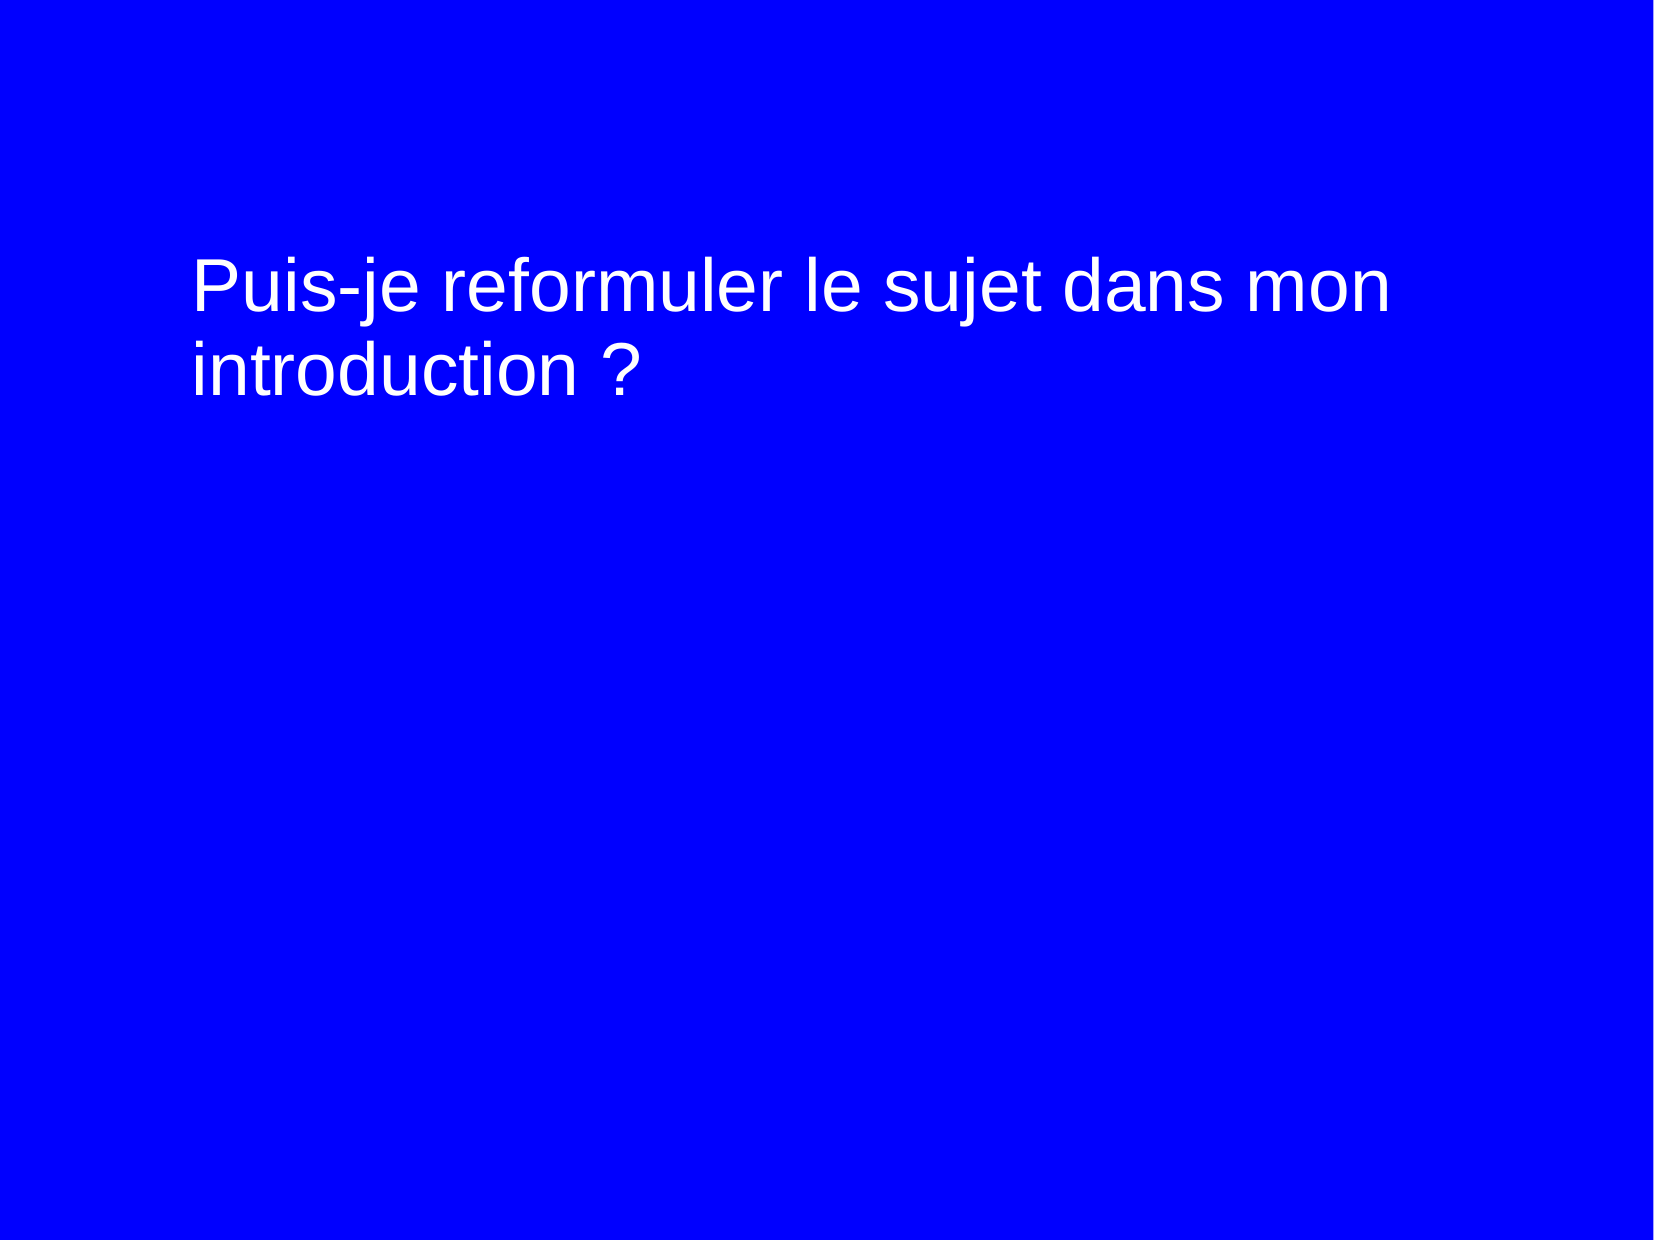

Puis-je reformuler le sujet dans mon introduction ?